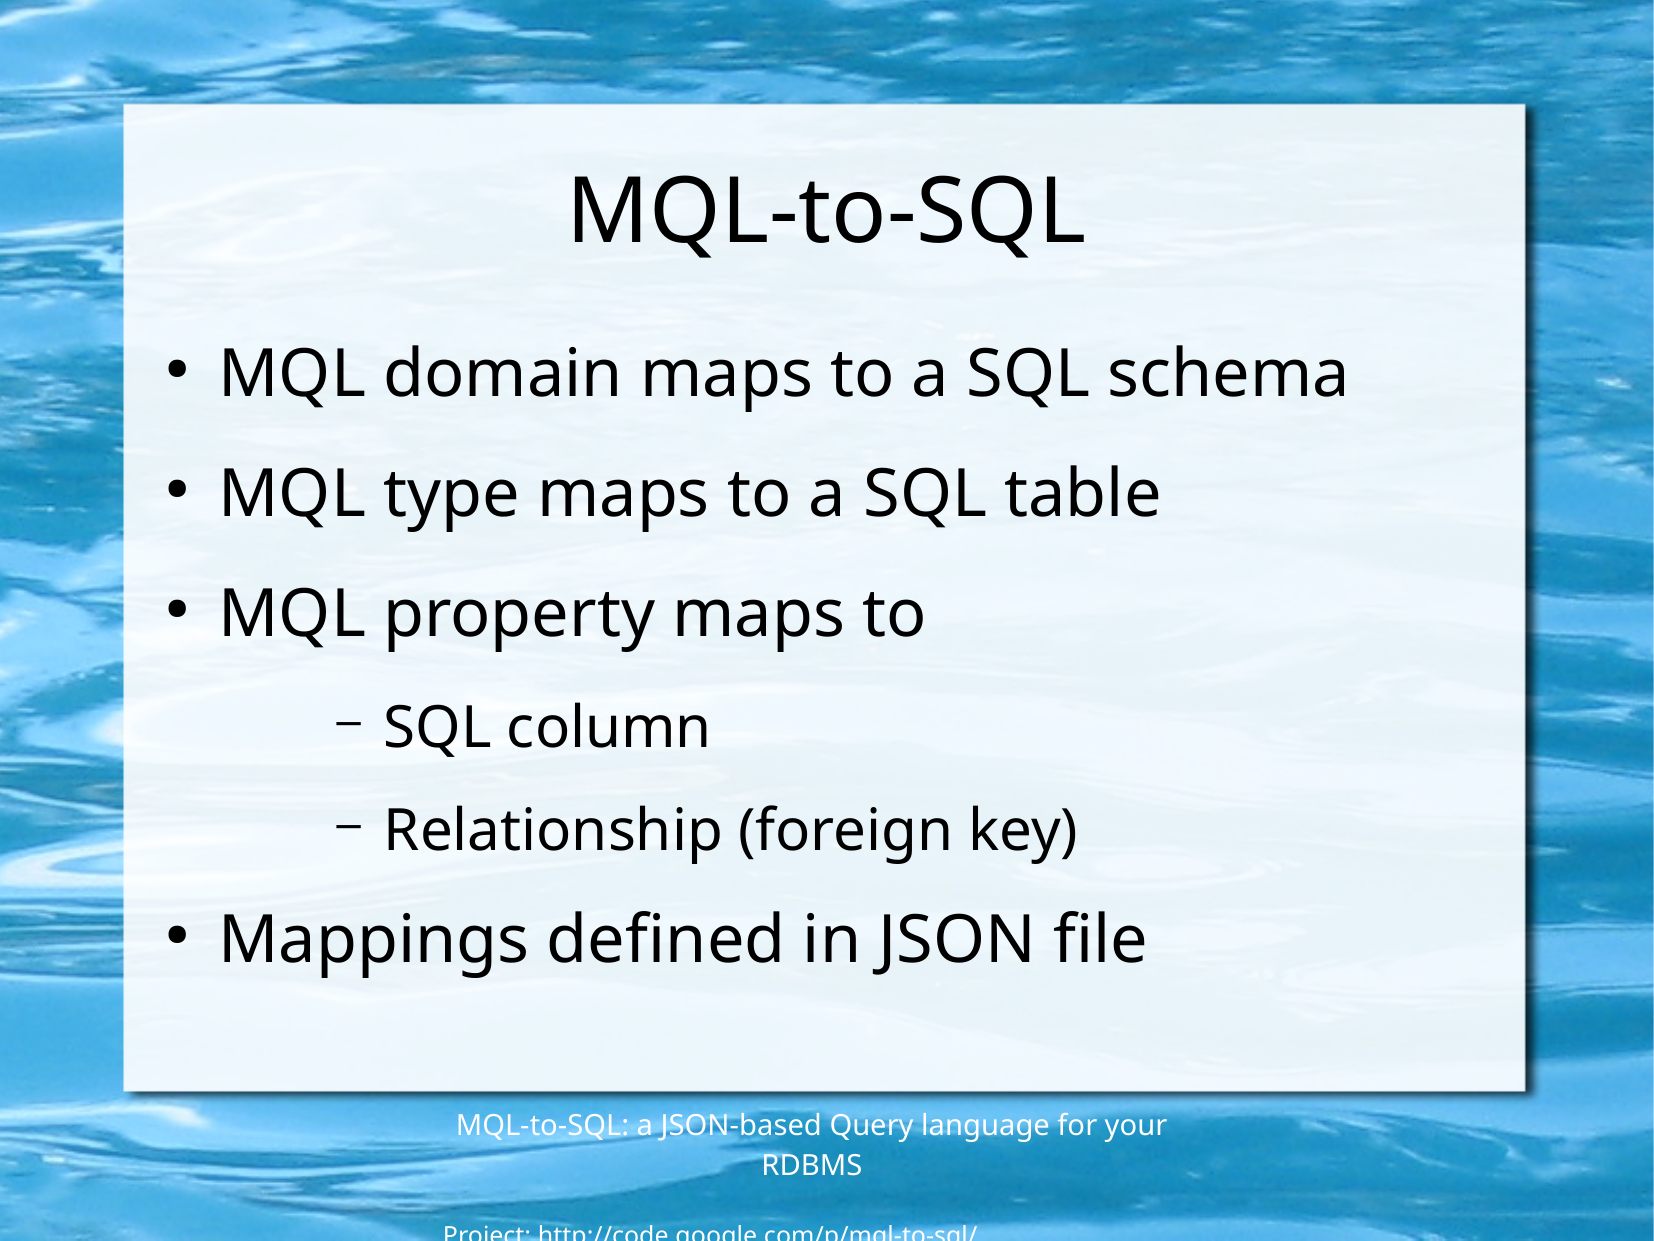

# MQL-to-SQL
MQL domain maps to a SQL schema
MQL type maps to a SQL table
MQL property maps to
SQL column
Relationship (foreign key)
Mappings defined in JSON file